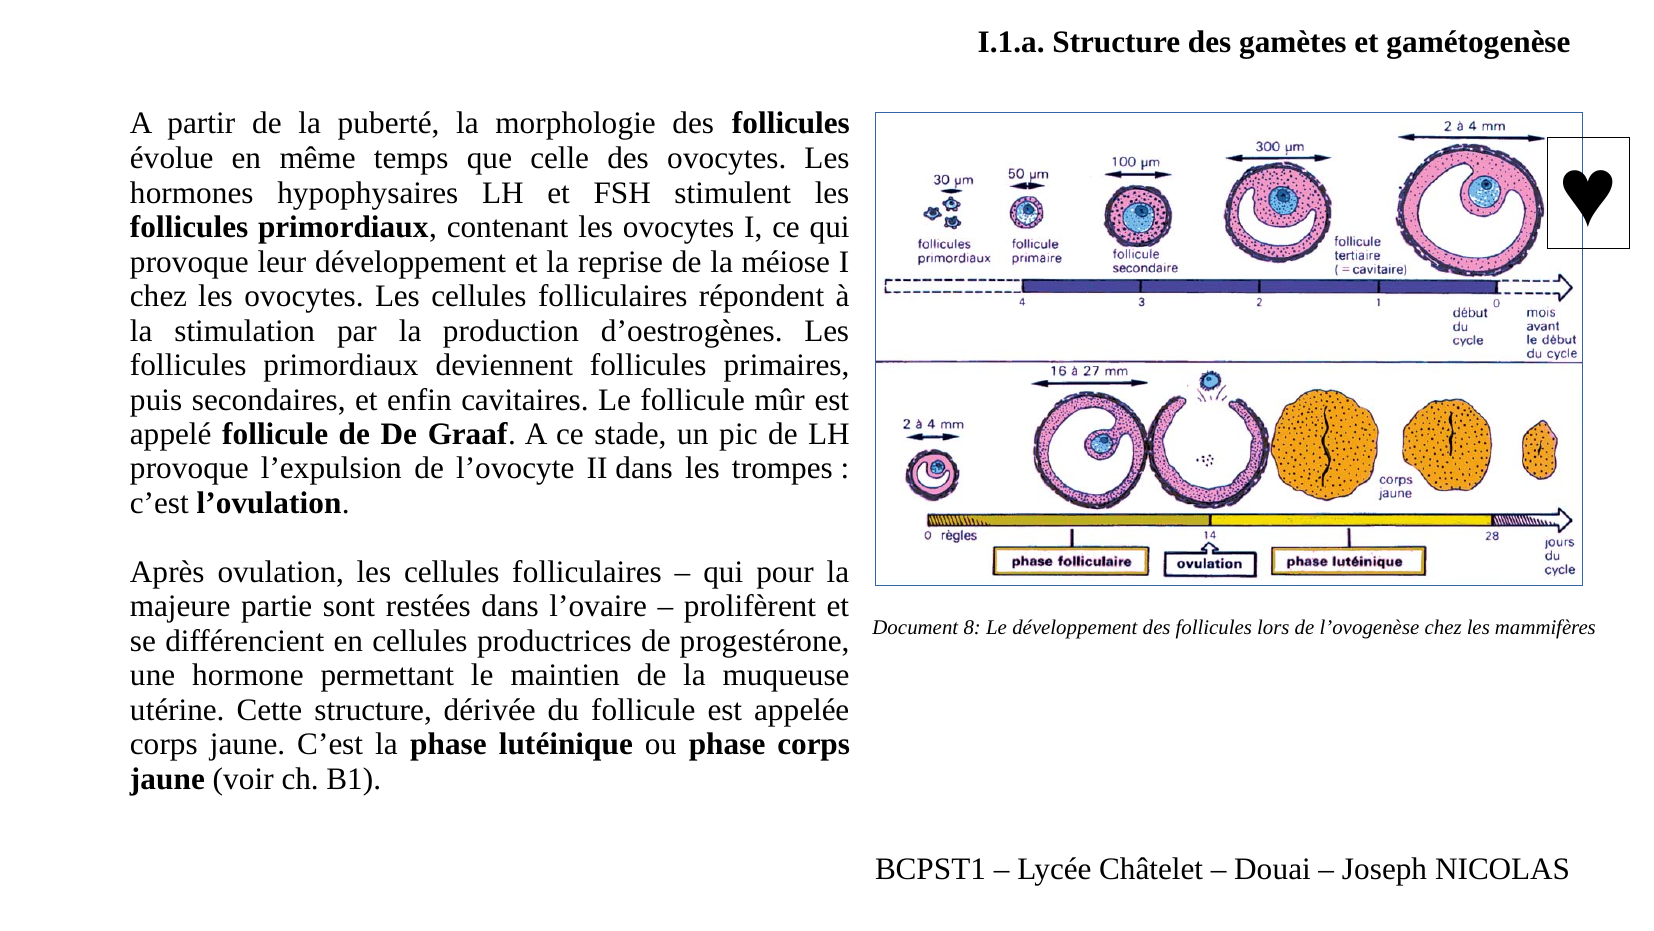

I.1.a. Structure des gamètes et gamétogenèse
A partir de la puberté, la morphologie des follicules évolue en même temps que celle des ovocytes. Les hormones hypophysaires LH et FSH stimulent les follicules primordiaux, contenant les ovocytes I, ce qui provoque leur développement et la reprise de la méiose I chez les ovocytes. Les cellules folliculaires répondent à la stimulation par la production d’oestrogènes. Les follicules primordiaux deviennent follicules primaires, puis secondaires, et enfin cavitaires. Le follicule mûr est appelé follicule de De Graaf. A ce stade, un pic de LH provoque l’expulsion de l’ovocyte II dans les trompes : c’est l’ovulation.
Après ovulation, les cellules folliculaires – qui pour la majeure partie sont restées dans l’ovaire – prolifèrent et se différencient en cellules productrices de progestérone, une hormone permettant le maintien de la muqueuse utérine. Cette structure, dérivée du follicule est appelée corps jaune. C’est la phase lutéinique ou phase corps jaune (voir ch. B1).
♥
Document 8: Le développement des follicules lors de l’ovogenèse chez les mammifères
BCPST1 – Lycée Châtelet – Douai – Joseph NICOLAS